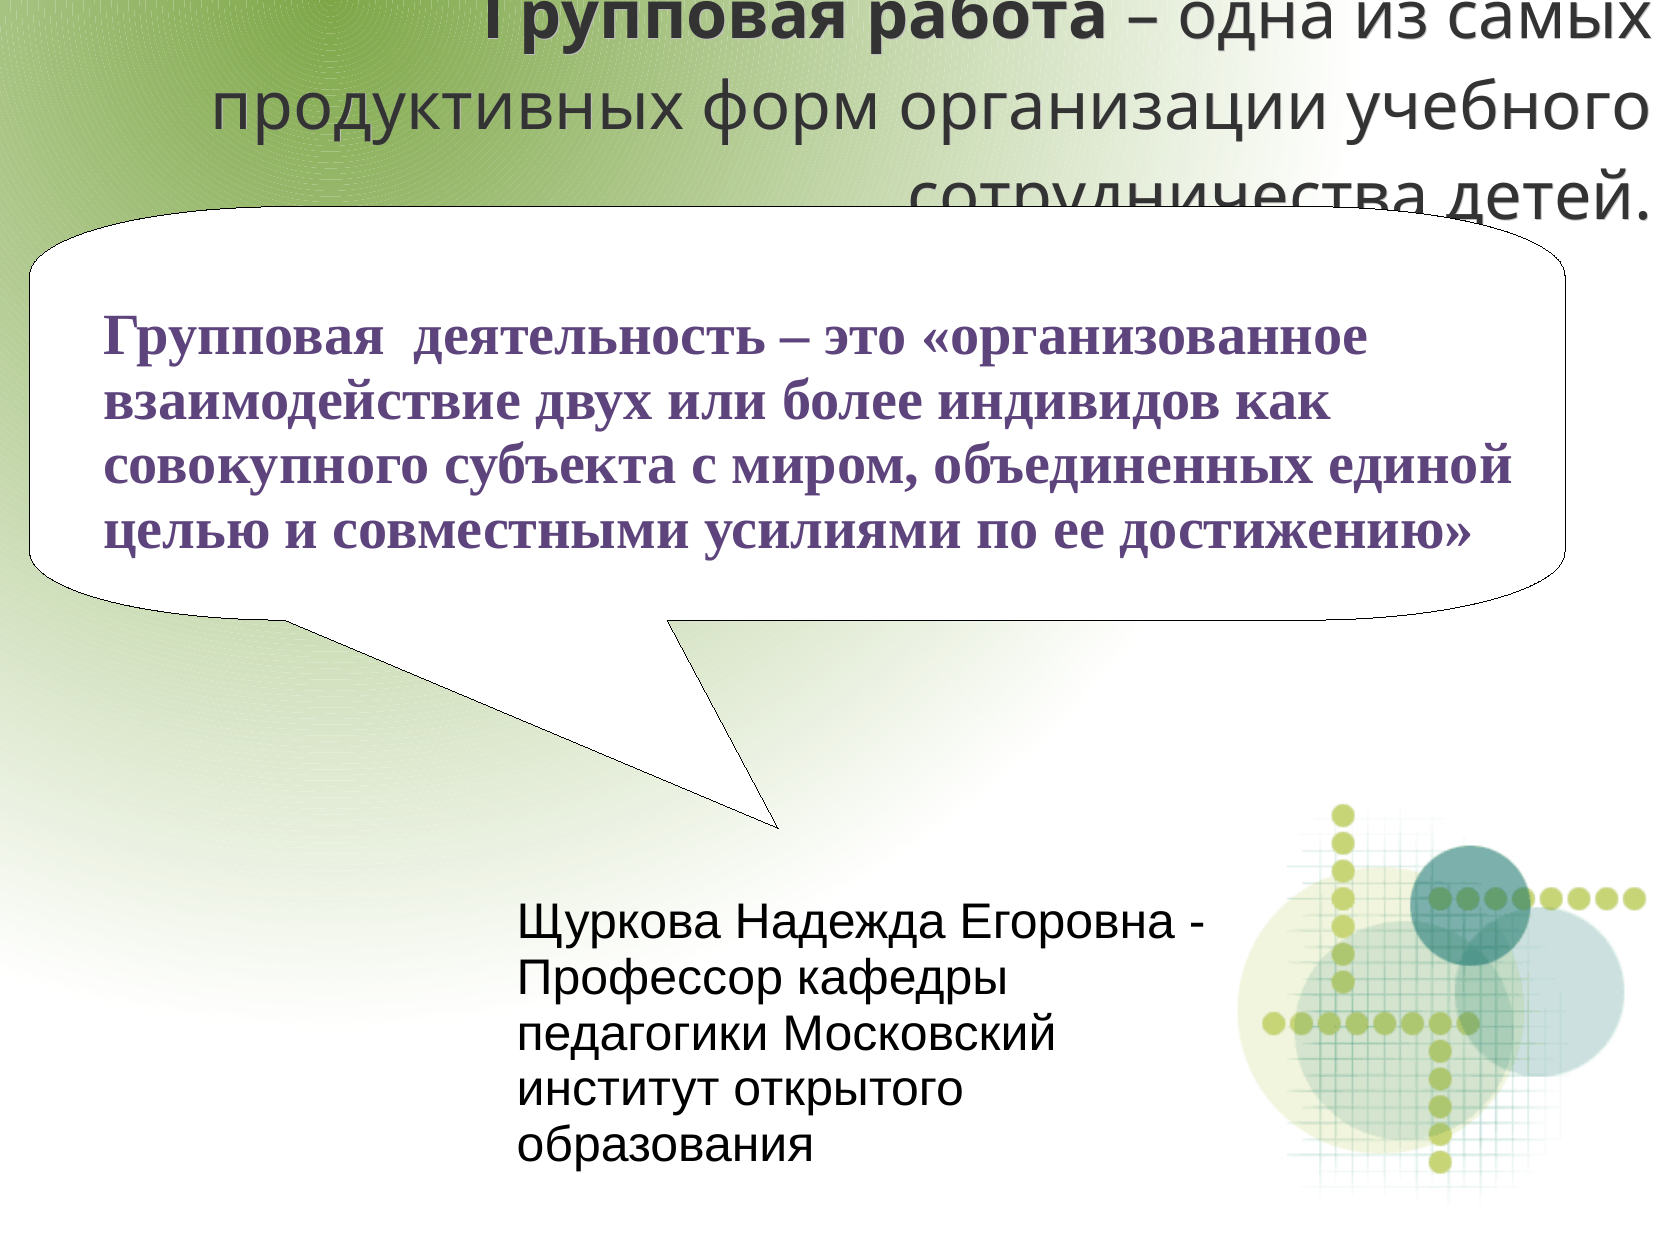

# Групповая работа – одна из самых продуктивных форм организации учебного сотрудничества детей.
Групповая  деятельность – это «организованное взаимодействие двух или более индивидов как совокупного субъекта с миром, объединенных единой целью и совместными усилиями по ее достижению»
Щуркова Надежда Егоровна - Профессор кафедры педагогики Московский институт открытого образования